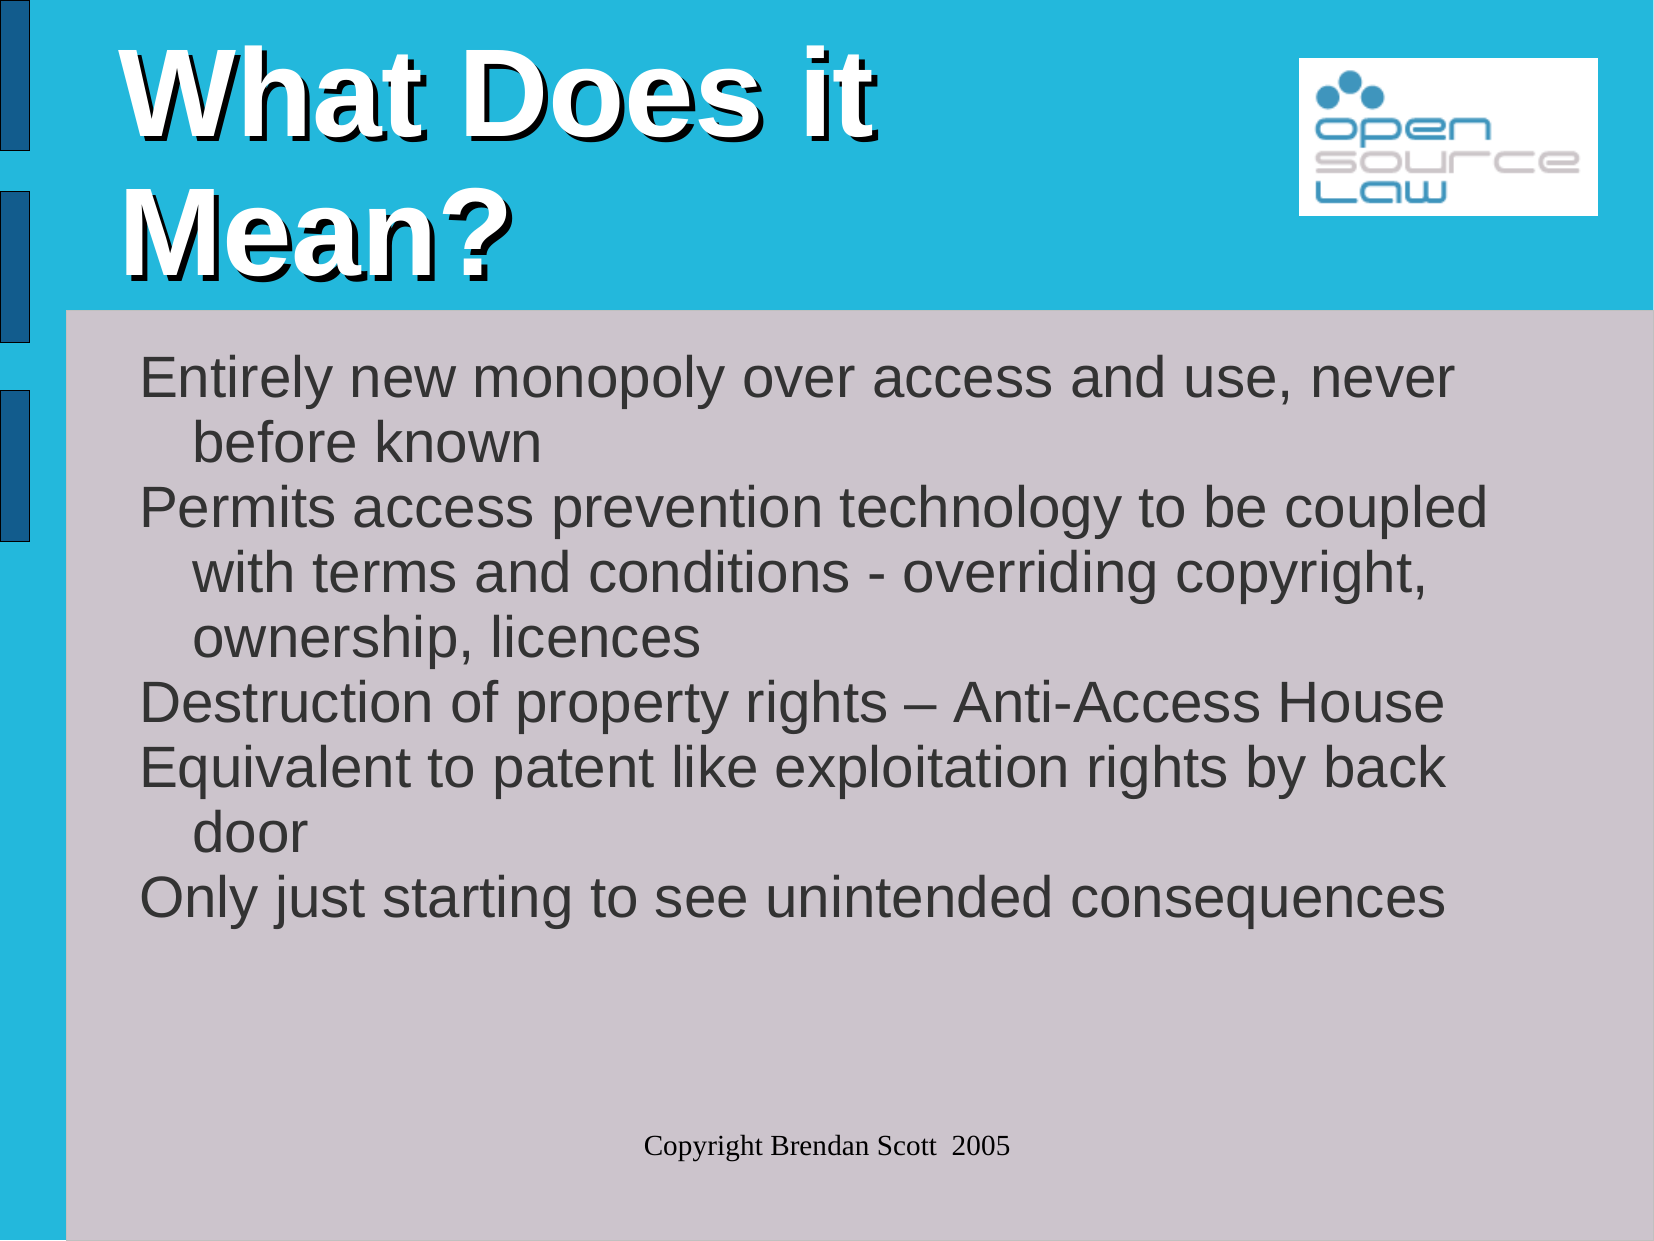

# What Does it Mean?
Entirely new monopoly over access and use, never before known
Permits access prevention technology to be coupled with terms and conditions - overriding copyright, ownership, licences
Destruction of property rights – Anti-Access House
Equivalent to patent like exploitation rights by back door
Only just starting to see unintended consequences